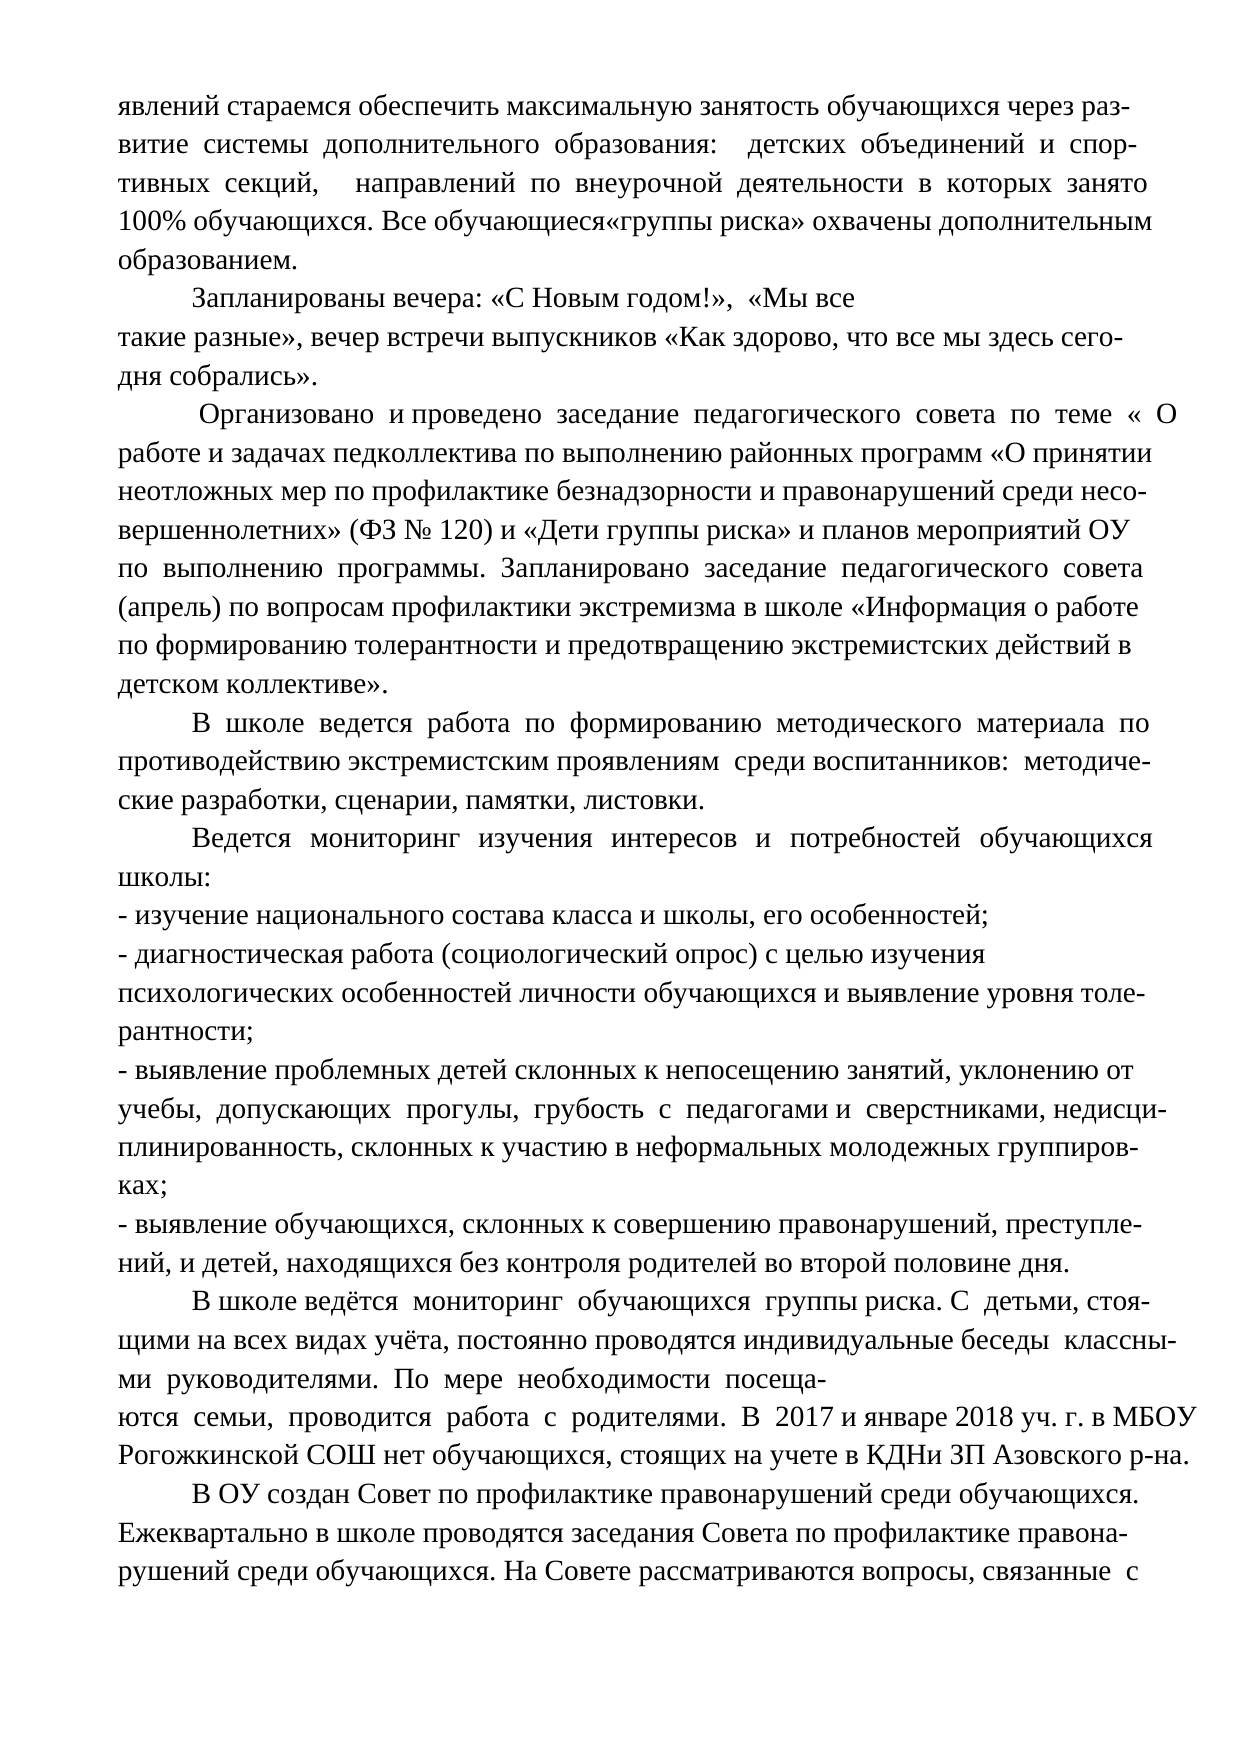

явлений стараемся обеспечить максимальную занятость обучающихся через раз-
витие системы дополнительного образования: детских объединений и спор-
тивных секций, направлений по внеурочной деятельности в которых занято
100% обучающихся. Все обучающиеся«группы риска» охвачены дополнительным
образованием.
Запланированы вечера: «С Новым годом!», «Мы все
такие разные», вечер встречи выпускников «Как здорово, что все мы здесь сего-
дня собрались».
 Организовано и проведено заседание педагогического совета по теме « О
работе и задачах педколлектива по выполнению районных программ «О принятии
неотложных мер по профилактике безнадзорности и правонарушений среди несо-
вершеннолетних» (ФЗ № 120) и «Дети группы риска» и планов мероприятий ОУ
по выполнению программы. Запланировано заседание педагогического совета
(апрель) по вопросам профилактики экстремизма в школе «Информация о работе
по формированию толерантности и предотвращению экстремистских действий в
детском коллективе».
В школе ведется работа по формированию методического материала по
противодействию экстремистским проявлениям среди воспитанников: методиче-
ские разработки, сценарии, памятки, листовки.
Ведется
мониторинг
изучения
интересов
и
потребностей
обучающихся
школы:
- изучение национального состава класса и школы, его особенностей;
- диагностическая работа (социологический опрос) с целью изучения
психологических особенностей личности обучающихся и выявление уровня толе-
рантности;
- выявление проблемных детей склонных к непосещению занятий, уклонению от
учебы, допускающих прогулы, грубость с педагогами и сверстниками, недисци-
плинированность, склонных к участию в неформальных молодежных группиров-
ках;
- выявление обучающихся, склонных к совершению правонарушений, преступле-
ний, и детей, находящихся без контроля родителей во второй половине дня.
В школе ведётся мониторинг обучающихся группы риска. С детьми, стоя-
щими на всех видах учёта, постоянно проводятся индивидуальные беседы классны-
ми руководителями. По мере необходимости посеща-
ются семьи, проводится работа с родителями. В 2017 и январе 2018 уч. г. в МБОУ
Рогожкинской СОШ нет обучающихся, стоящих на учете в КДНи ЗП Азовского р-на.
В ОУ создан Совет по профилактике правонарушений среди обучающихся.
Ежеквартально в школе проводятся заседания Совета по профилактике правона-
рушений среди обучающихся. На Совете рассматриваются вопросы, связанные с